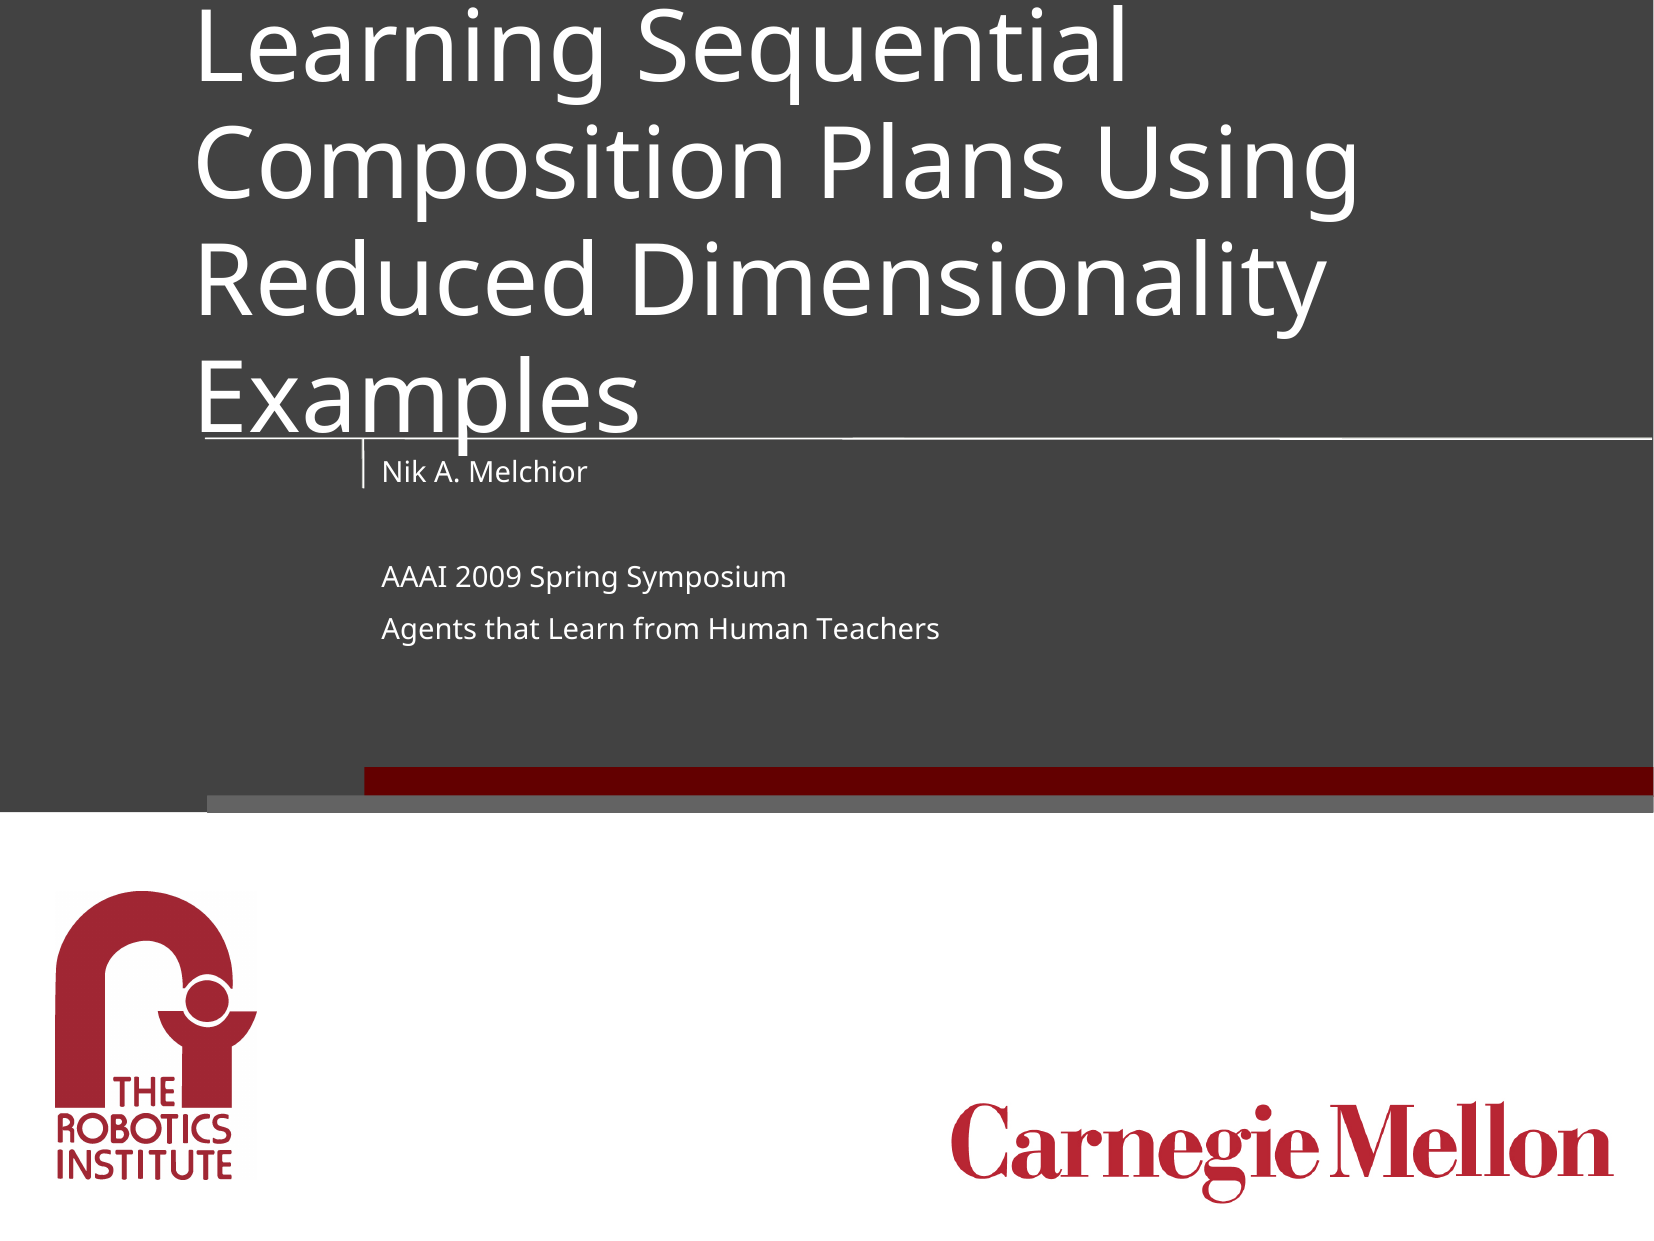

# Learning Sequential Composition Plans Using Reduced Dimensionality Examples
Nik A. Melchior
AAAI 2009 Spring Symposium
Agents that Learn from Human Teachers